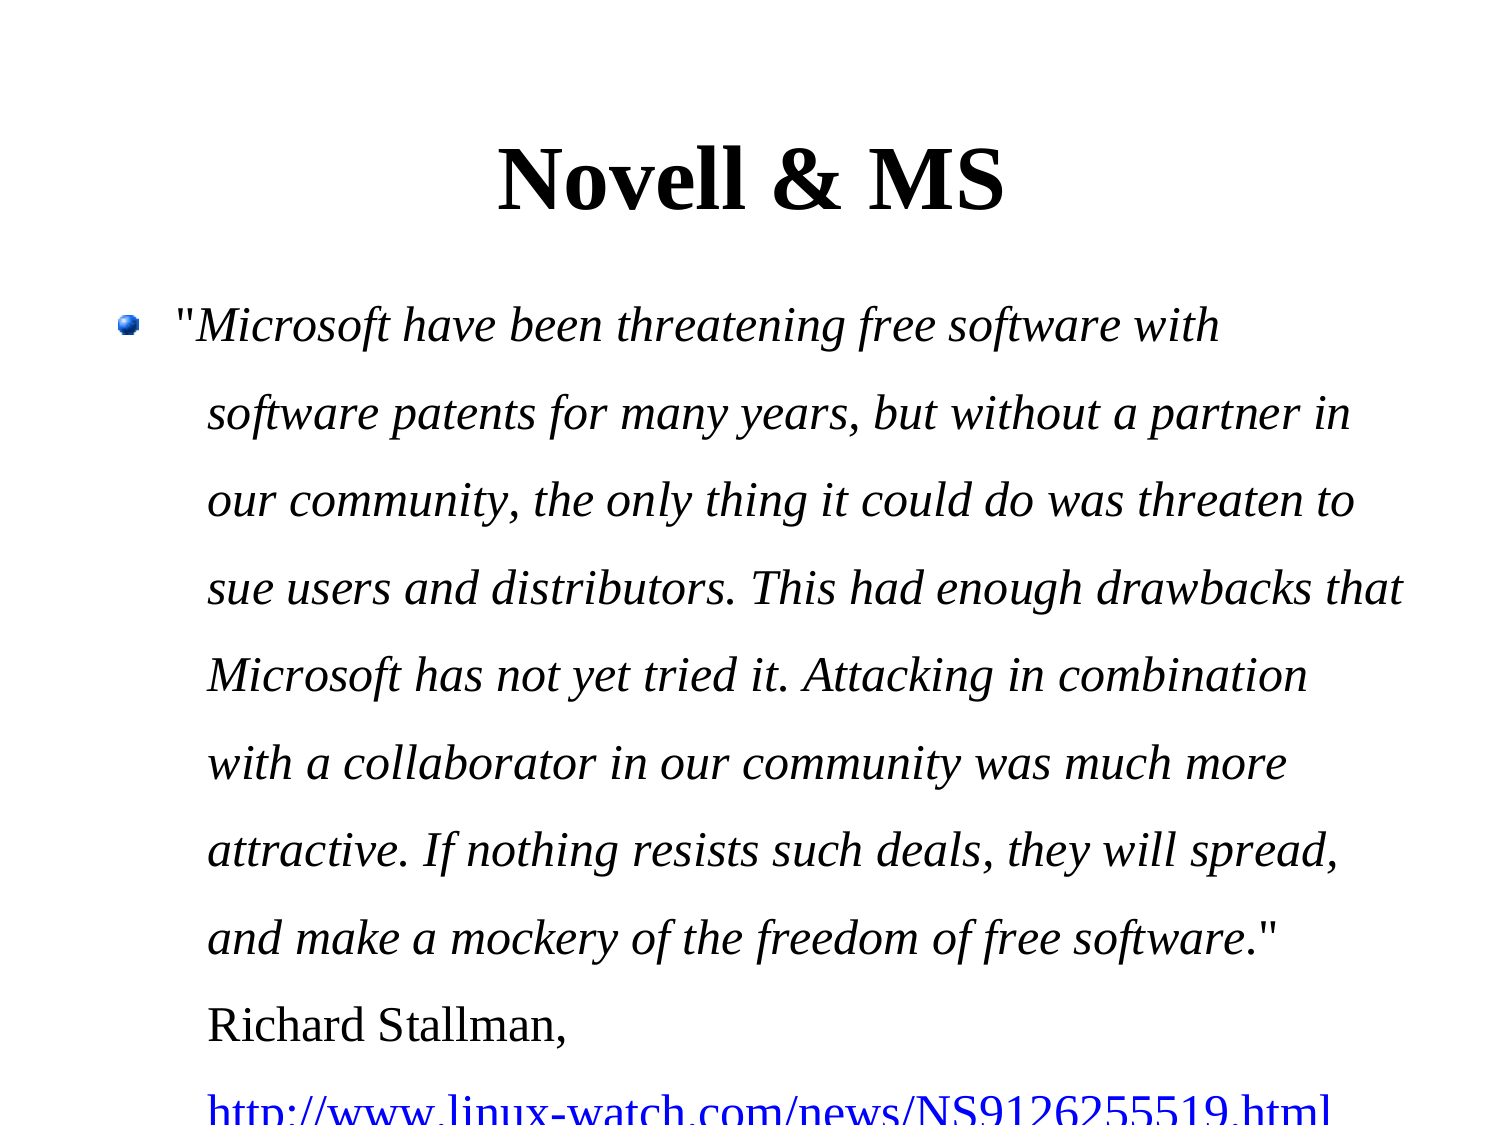

# Novell & MS
 "Microsoft have been threatening free software with software patents for many years, but without a partner in our community, the only thing it could do was threaten to sue users and distributors. This had enough drawbacks that Microsoft has not yet tried it. Attacking in combination with a collaborator in our community was much more attractive. If nothing resists such deals, they will spread, and make a mockery of the freedom of free software." Richard Stallman, http://www.linux-watch.com/news/NS9126255519.html